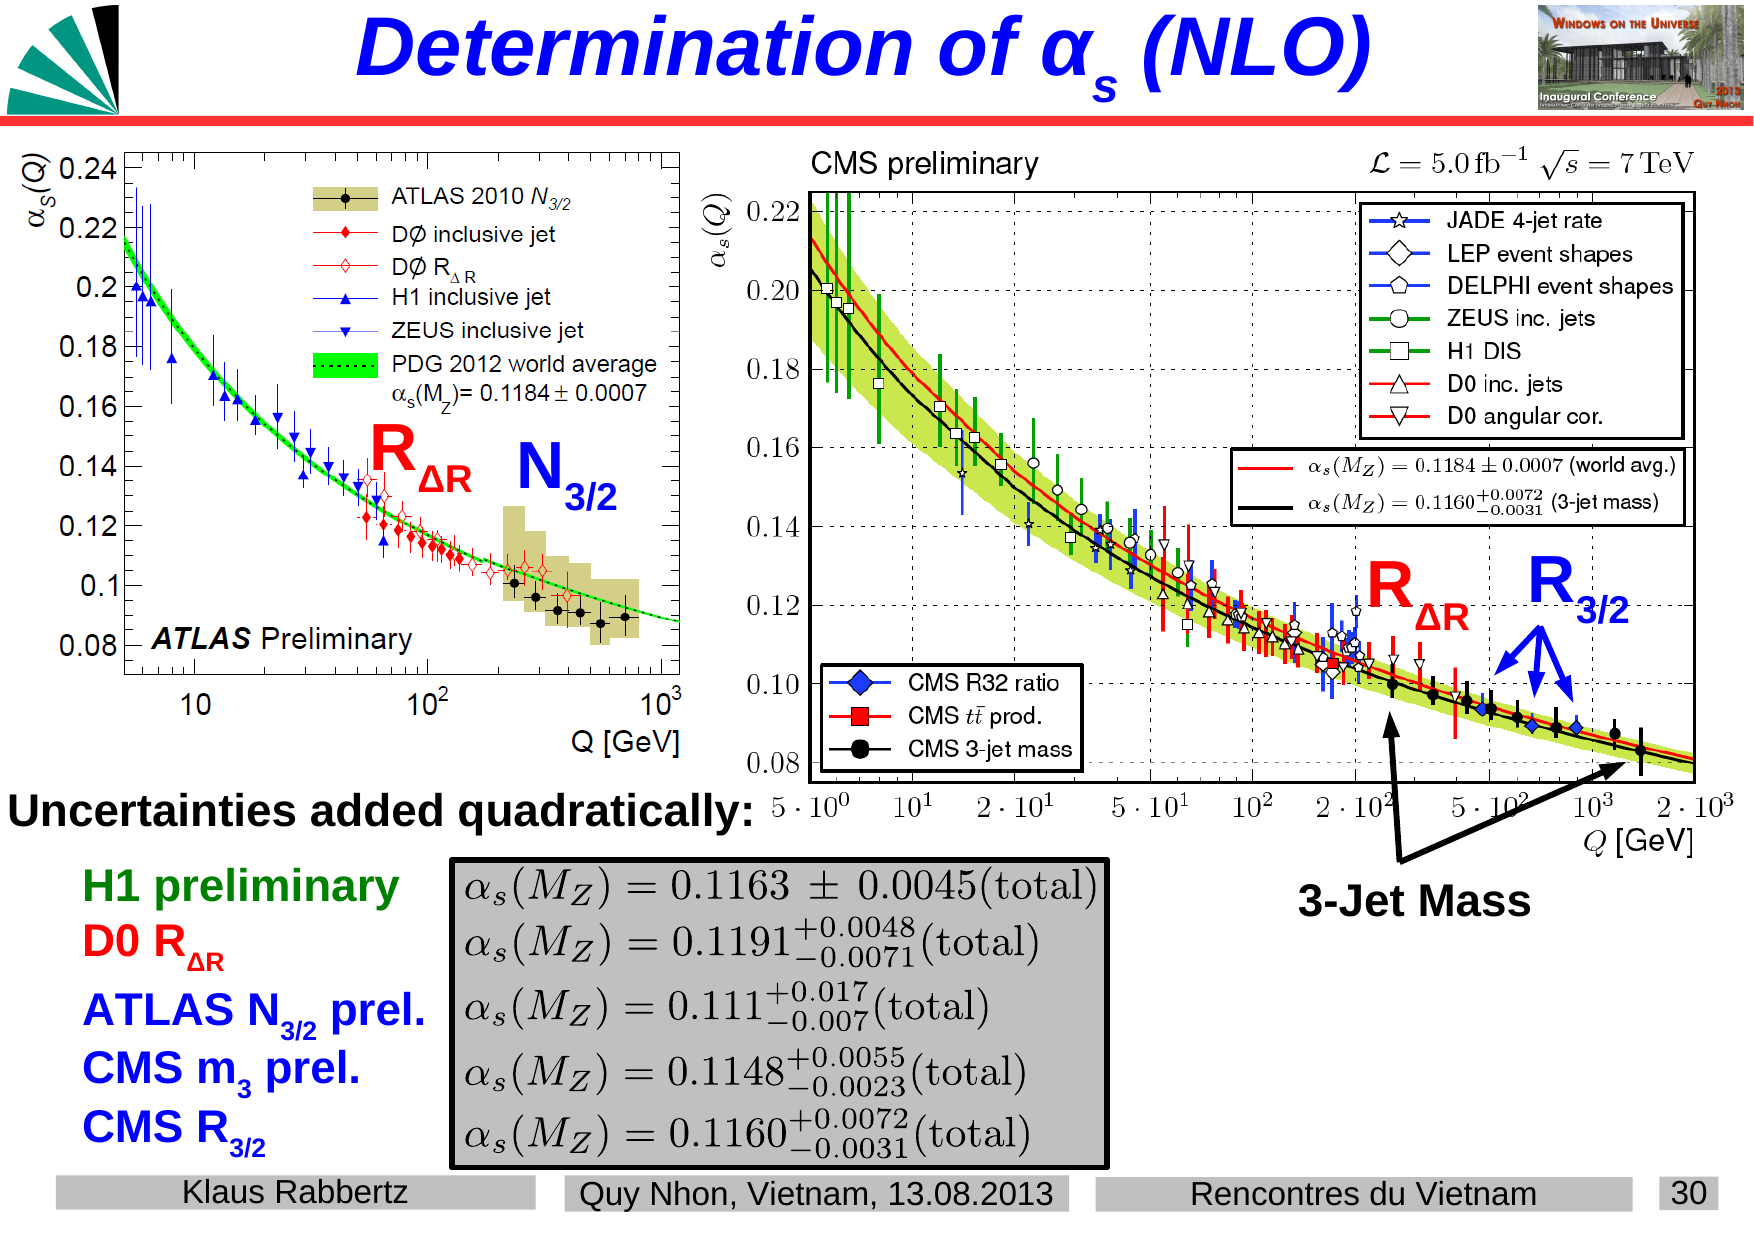

# Determination of αs (NLO)
RΔR
N3/2
R3/2
RΔR
Uncertainties added quadratically:
H1 preliminary
3-Jet Mass
D0 RΔR
ATLAS N3/2 prel.
CMS m3 prel.
CMS R3/2